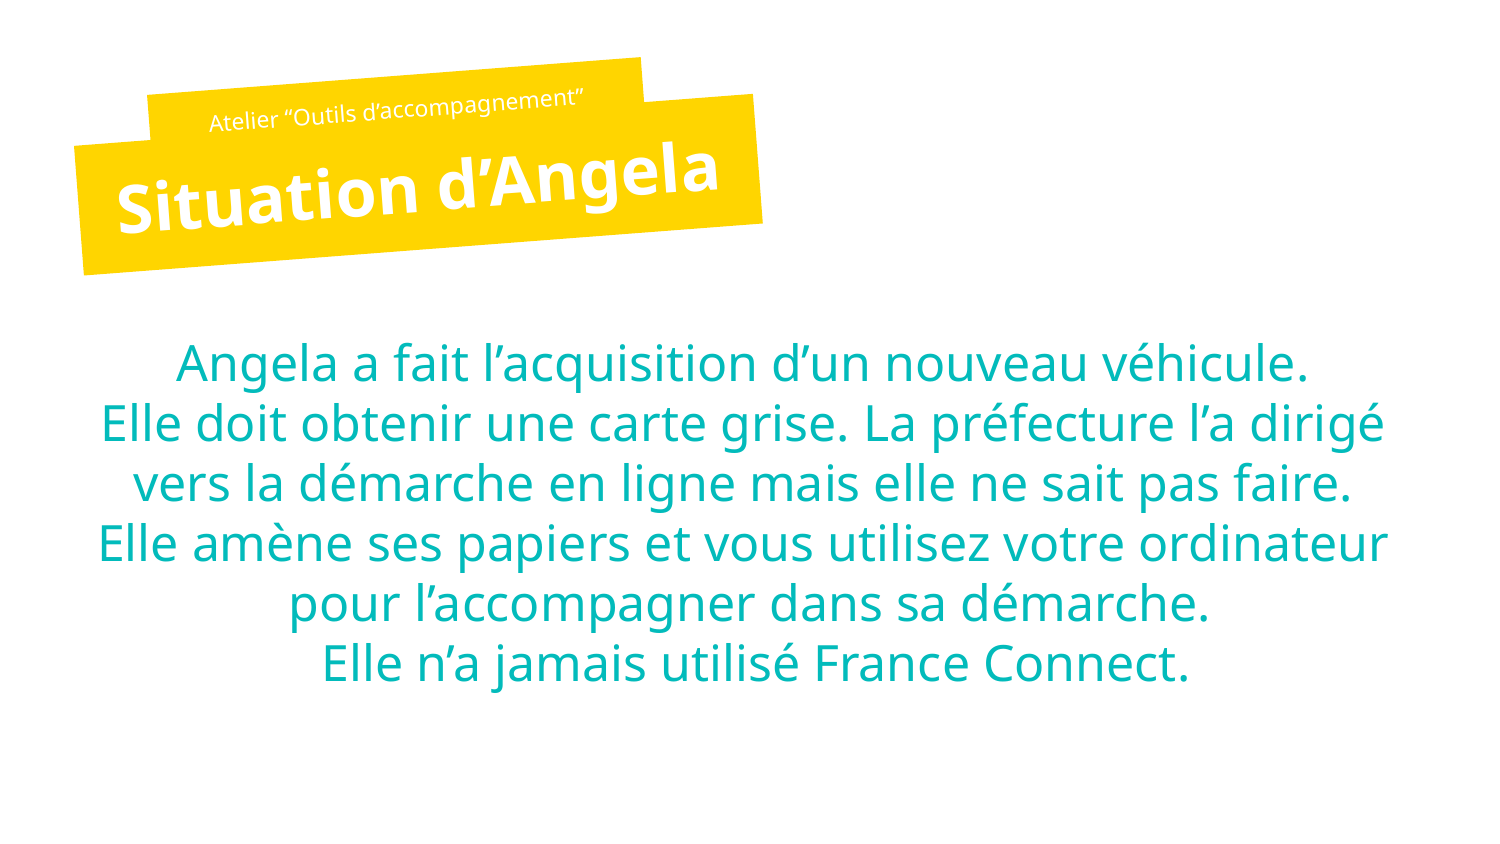

Atelier “Outils d’accompagnement”
Situation d’Angela
Angela a fait l’acquisition d’un nouveau véhicule.
Elle doit obtenir une carte grise. La préfecture l’a dirigé
vers la démarche en ligne mais elle ne sait pas faire.
Elle amène ses papiers et vous utilisez votre ordinateur
pour l’accompagner dans sa démarche.
 Elle n’a jamais utilisé France Connect.